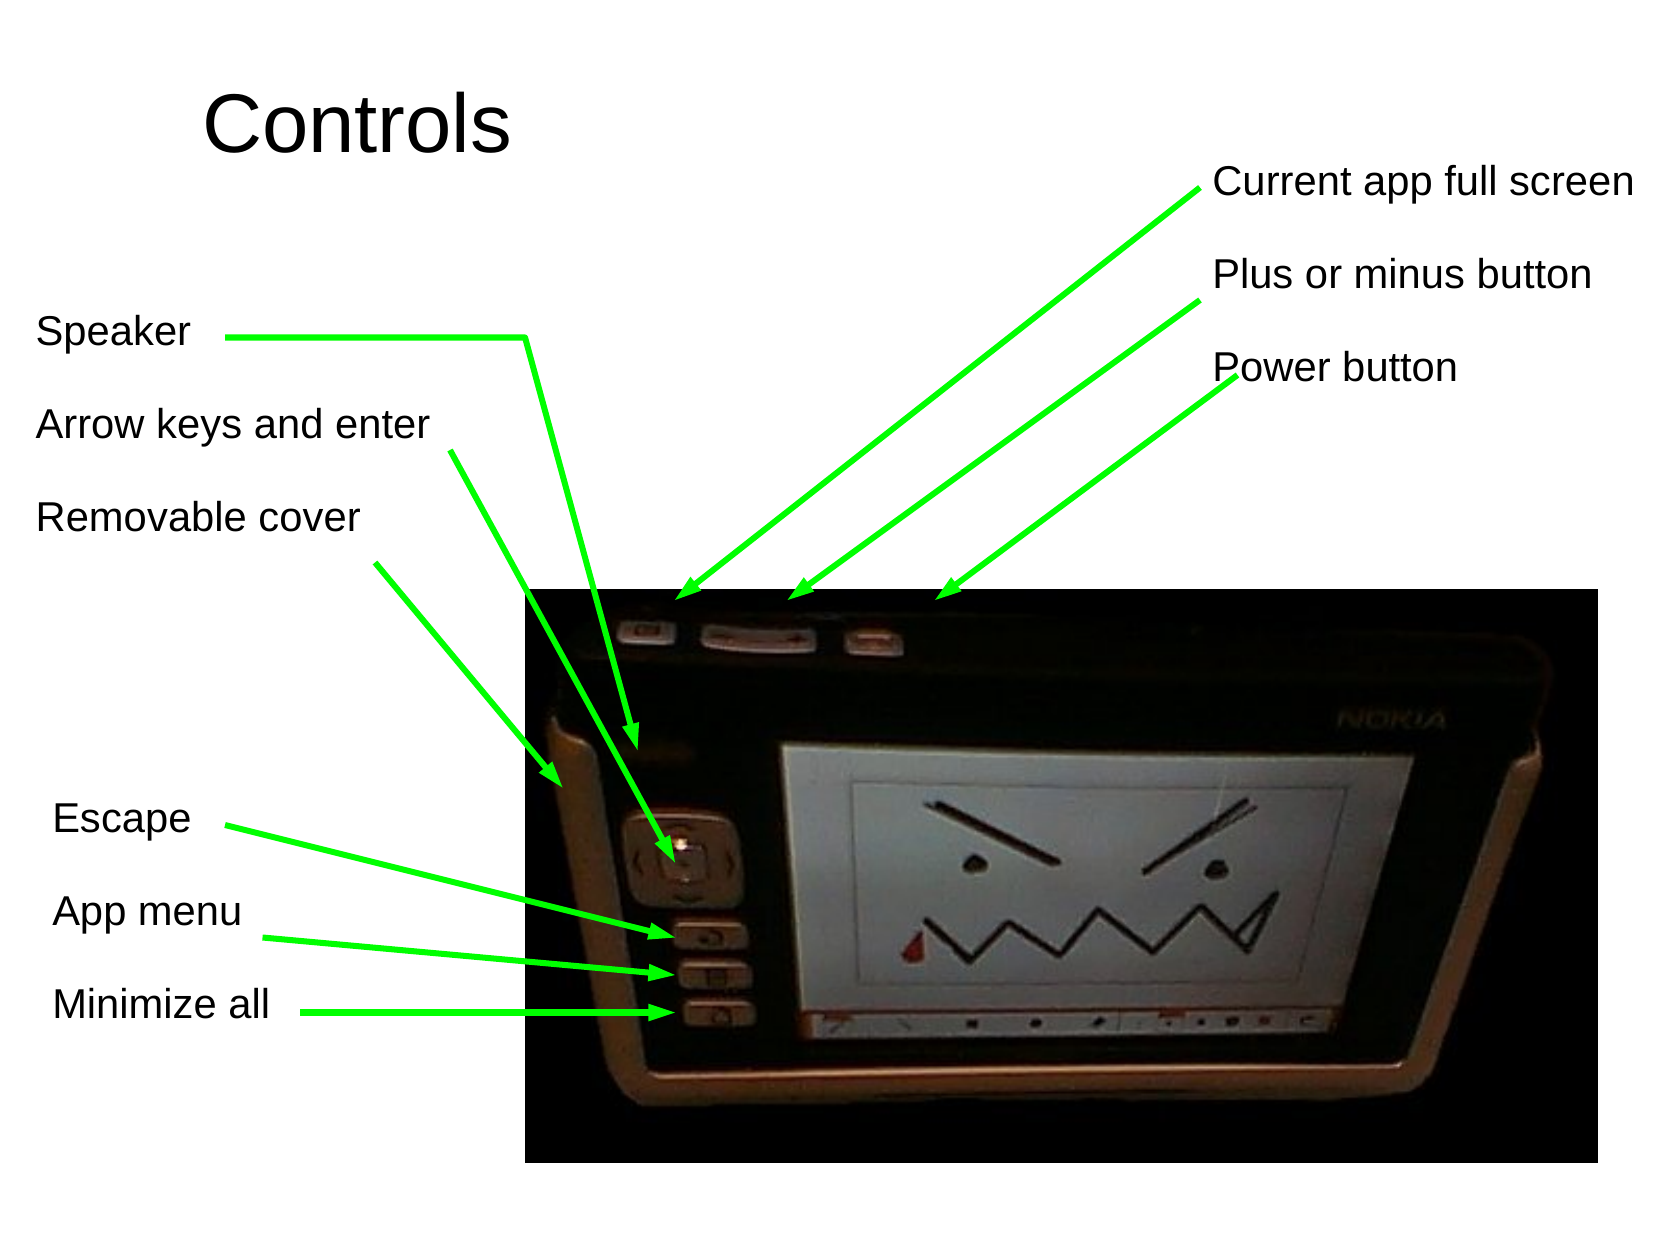

Controls
Current app full screen
Plus or minus button
Power button
Speaker
Arrow keys and enter
Removable cover
Escape
App menu
Minimize all